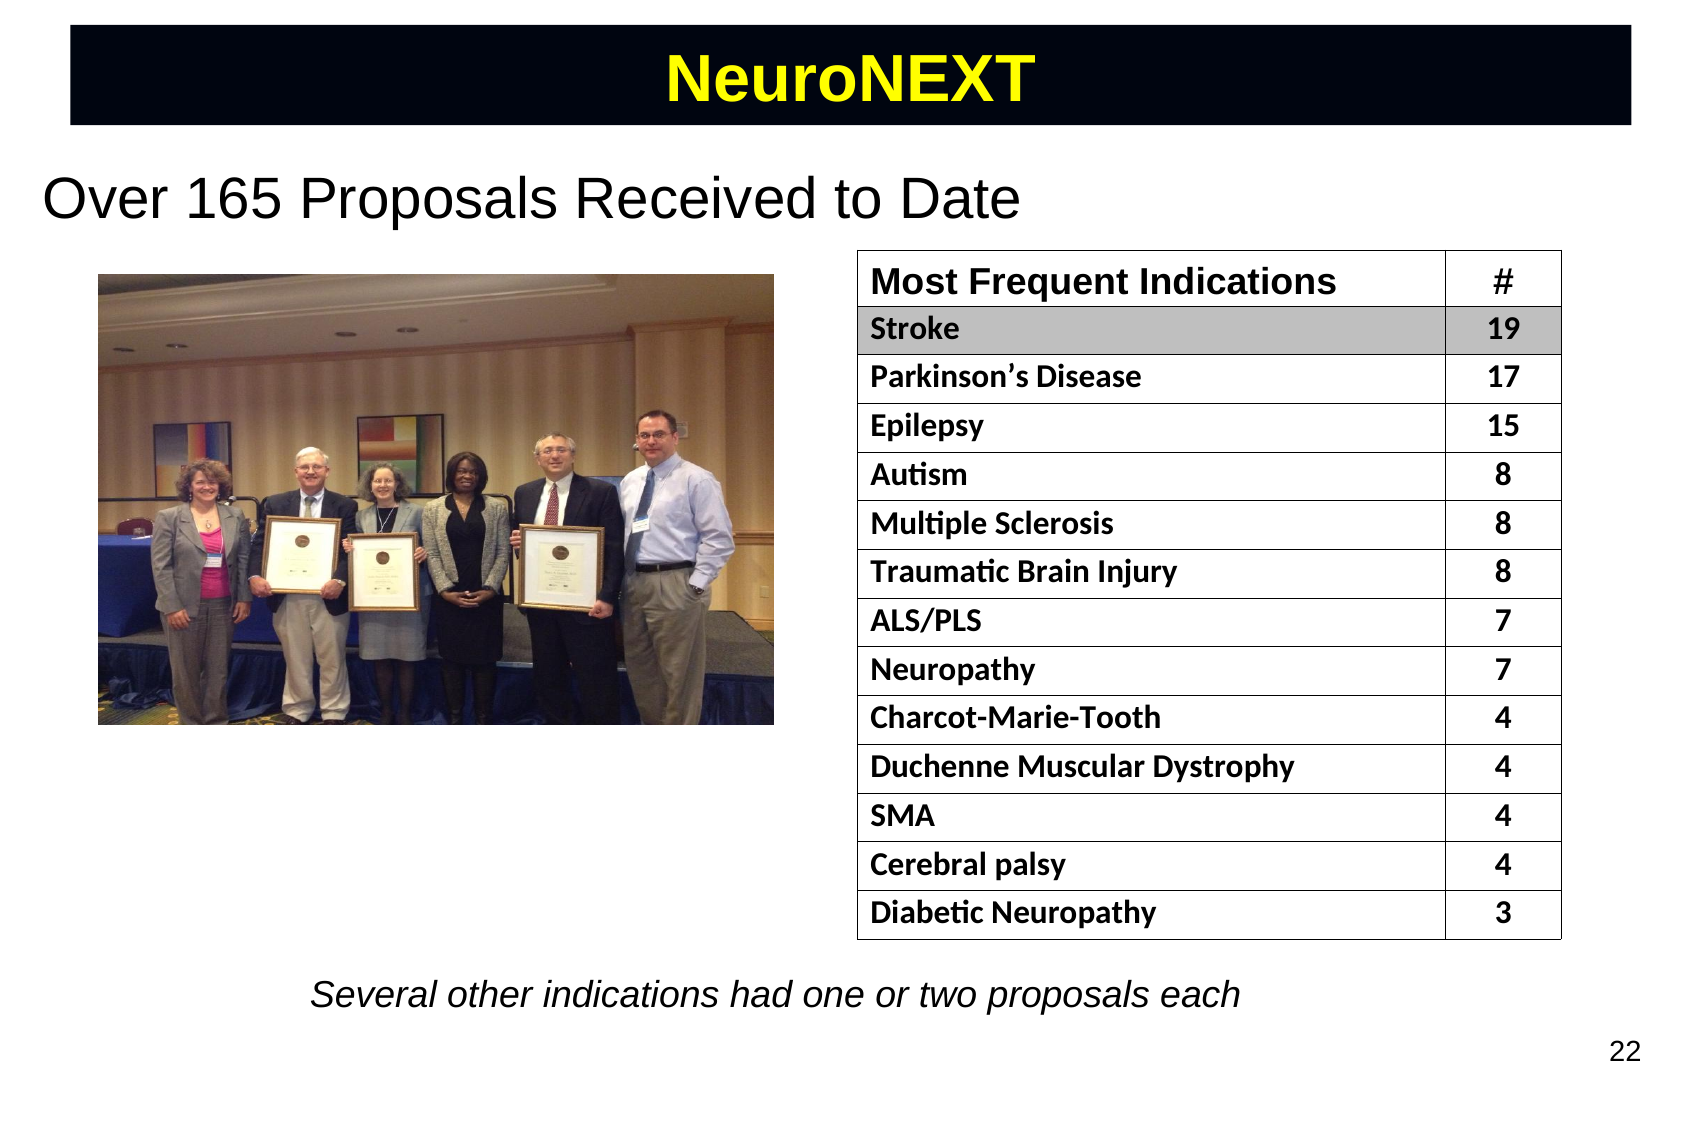

NeuroNEXT
Over 165 Proposals Received to Date
| Most Frequent Indications | # |
| --- | --- |
| Stroke | 19 |
| Parkinson’s Disease | 17 |
| Epilepsy | 15 |
| Autism | 8 |
| Multiple Sclerosis | 8 |
| Traumatic Brain Injury | 8 |
| ALS/PLS | 7 |
| Neuropathy | 7 |
| Charcot-Marie-Tooth | 4 |
| Duchenne Muscular Dystrophy | 4 |
| SMA | 4 |
| Cerebral palsy | 4 |
| Diabetic Neuropathy | 3 |
Several other indications had one or two proposals each